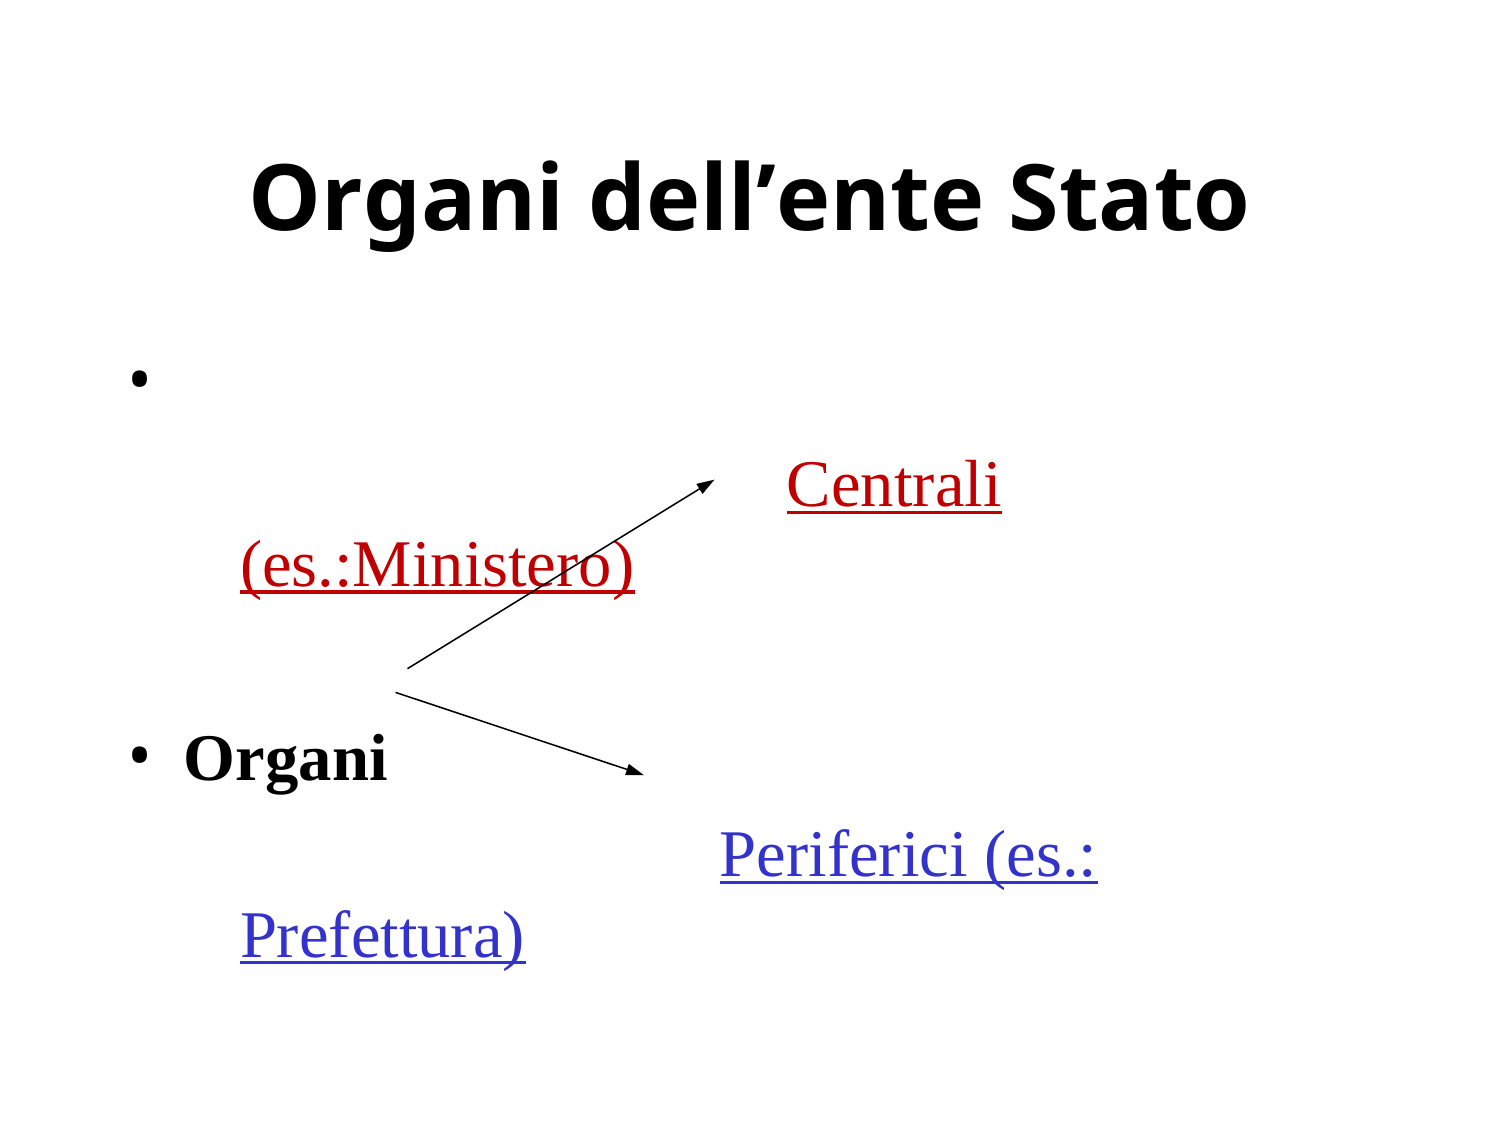

# Organi dell’ente Stato
 Centrali (es.:Ministero)
Organi
 Periferici (es.: Prefettura)